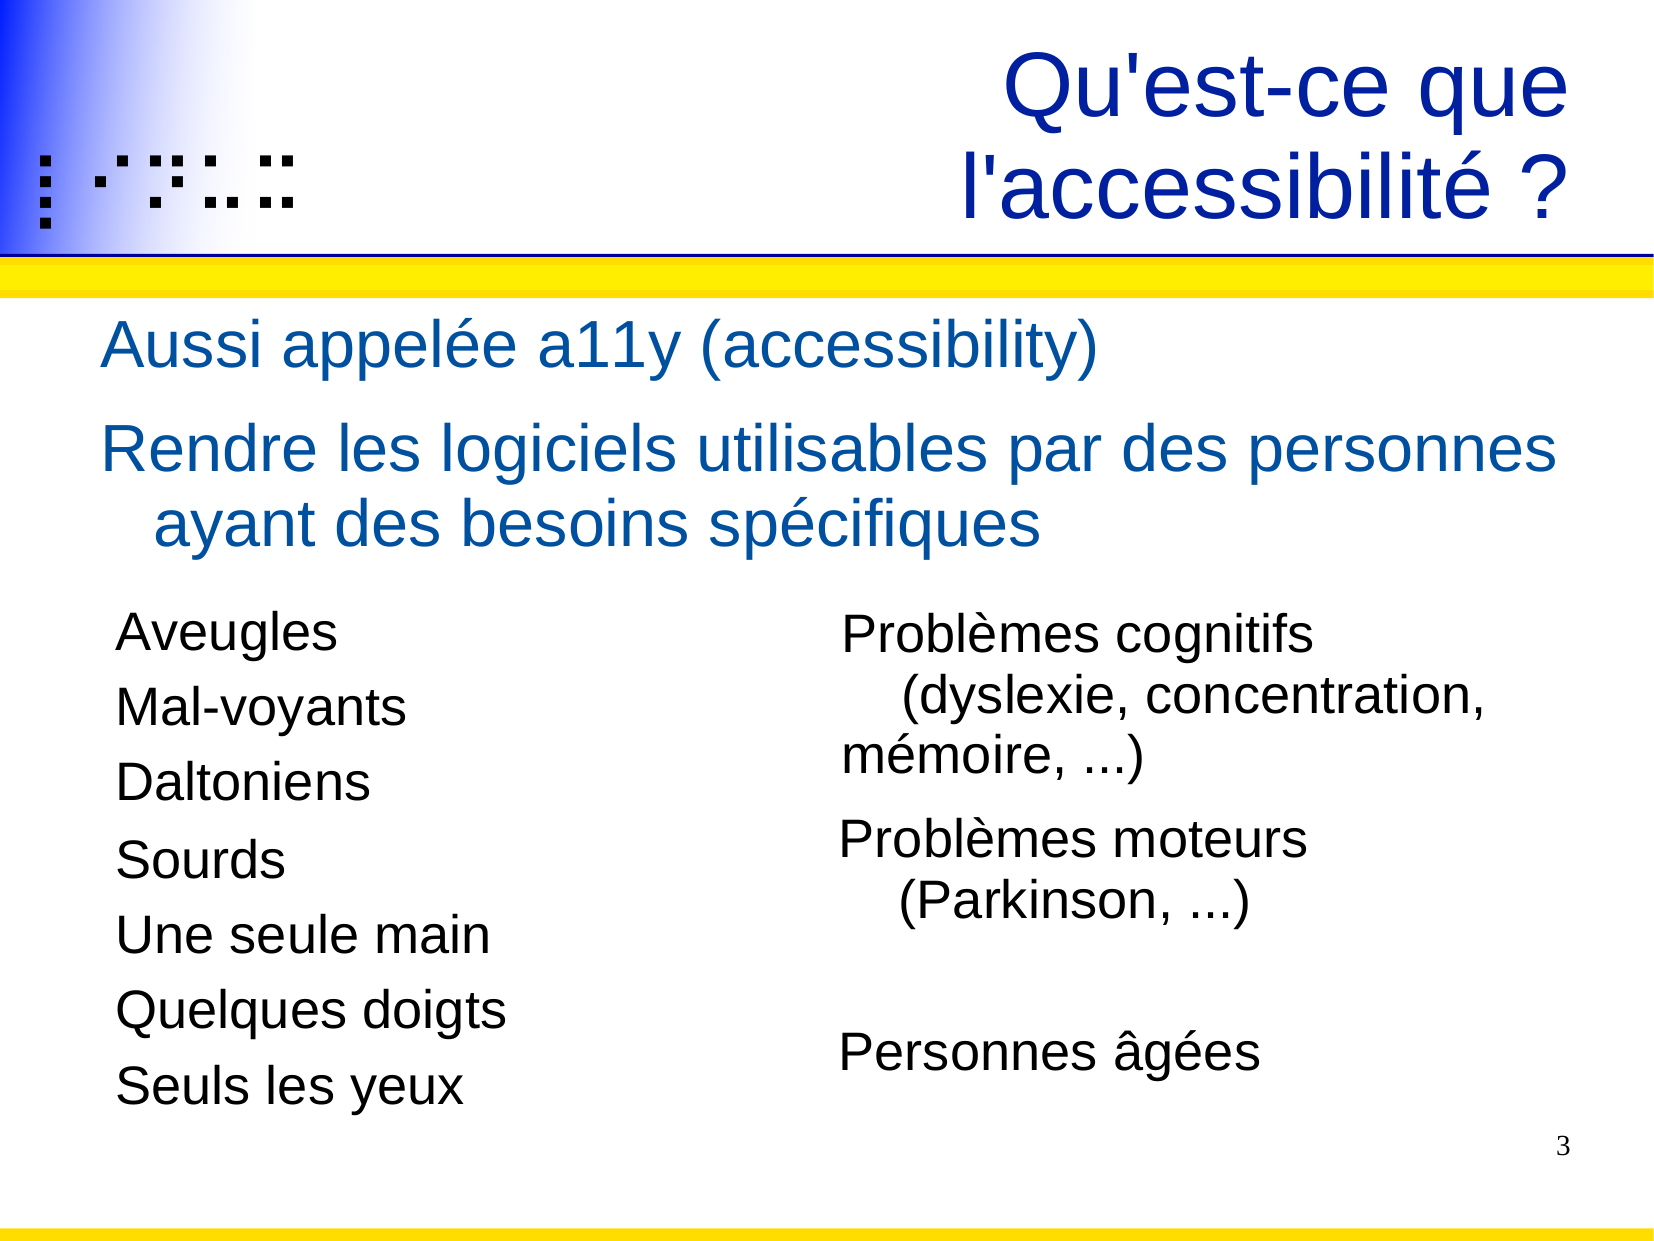

# Qu'est-ce que l'accessibilité ?
Aussi appelée a11y (accessibility)
Rendre les logiciels utilisables par des personnes ayant des besoins spécifiques
Aveugles
Problèmes cognitifs
 (dyslexie, concentration, mémoire, ...)
Mal-voyants
Daltoniens
Problèmes moteurs
 (Parkinson, ...)
Sourds
Une seule main
Quelques doigts
Personnes âgées
Seuls les yeux
3